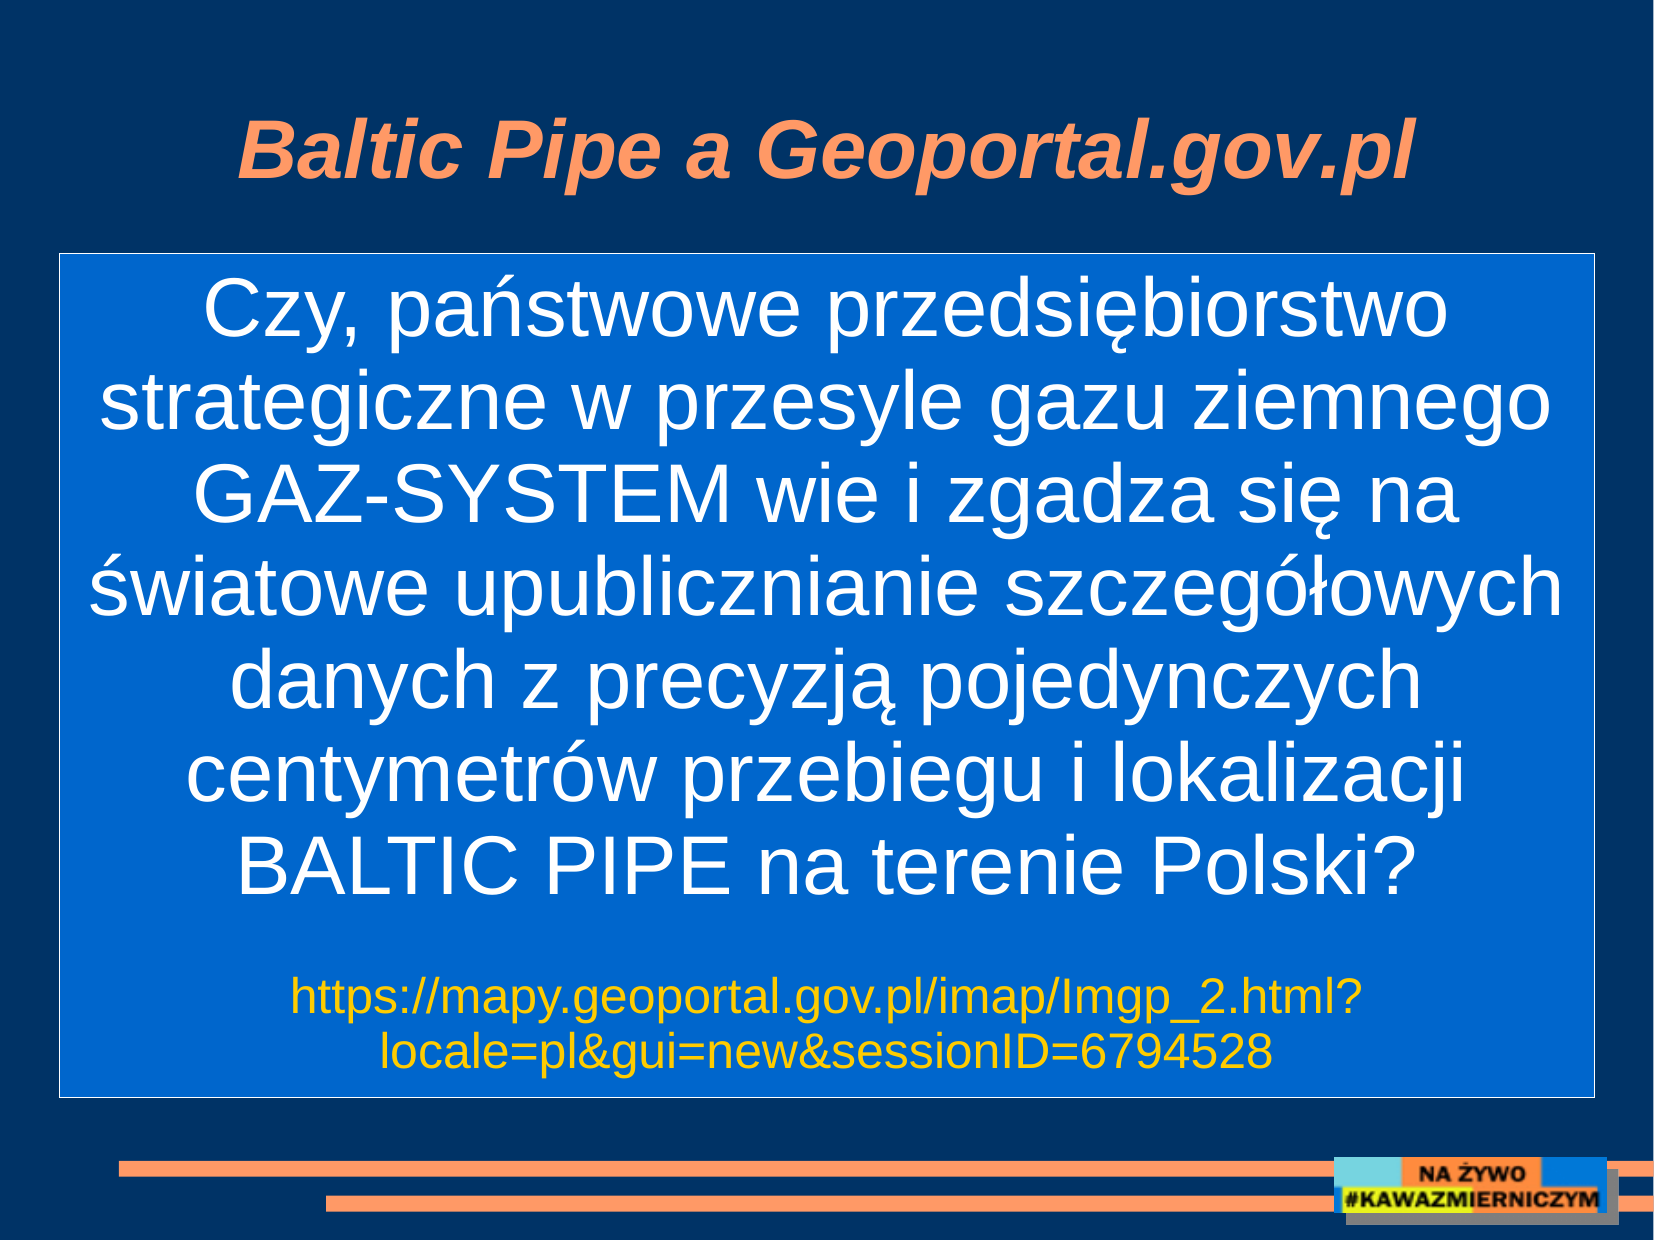

# Baltic Pipe a Geoportal.gov.pl
| Czy, państwowe przedsiębiorstwo strategiczne w przesyle gazu ziemnego GAZ-SYSTEM wie i zgadza się na światowe upublicznianie szczegółowych danych z precyzją pojedynczych centymetrów przebiegu i lokalizacji BALTIC PIPE na terenie Polski? https://mapy.geoportal.gov.pl/imap/Imgp\_2.html?locale=pl&gui=new&sessionID=6794528 |
| --- |